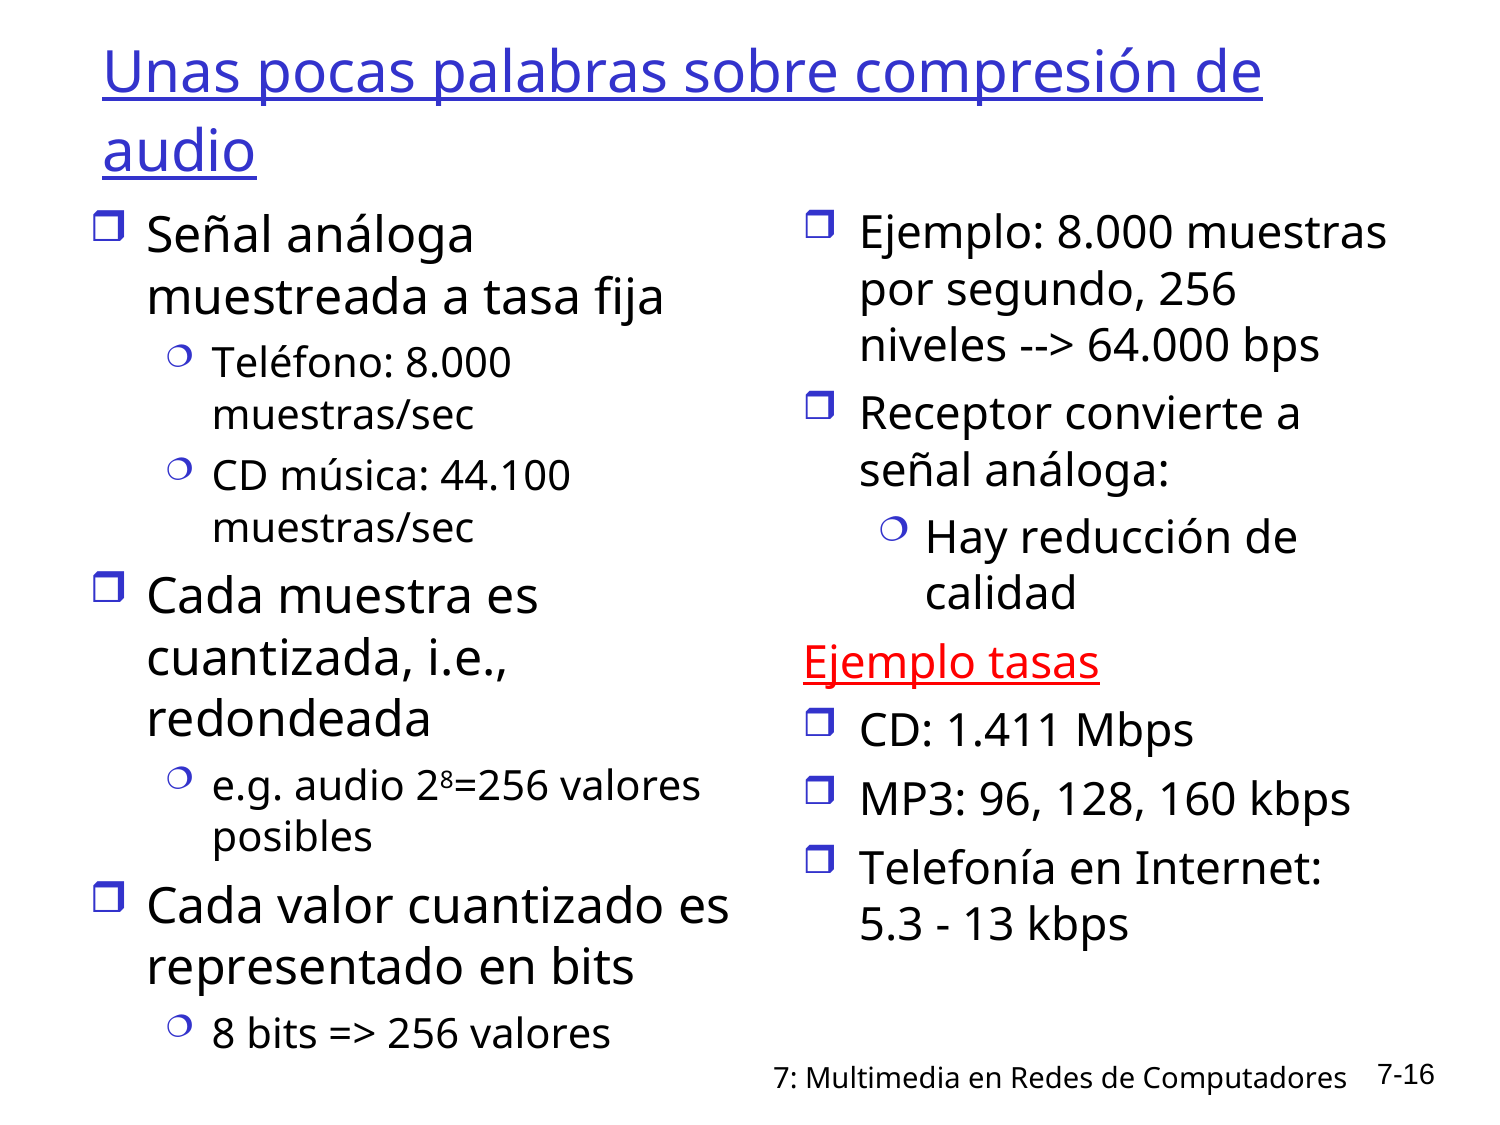

# Unas pocas palabras sobre compresión de audio
Señal análoga muestreada a tasa fija
Teléfono: 8.000 muestras/sec
CD música: 44.100 muestras/sec
Cada muestra es cuantizada, i.e., redondeada
e.g. audio 28=256 valores posibles
Cada valor cuantizado es representado en bits
8 bits => 256 valores
Ejemplo: 8.000 muestras por segundo, 256 niveles --> 64.000 bps
Receptor convierte a señal análoga:
Hay reducción de calidad
Ejemplo tasas
CD: 1.411 Mbps
MP3: 96, 128, 160 kbps
Telefonía en Internet: 5.3 - 13 kbps
16